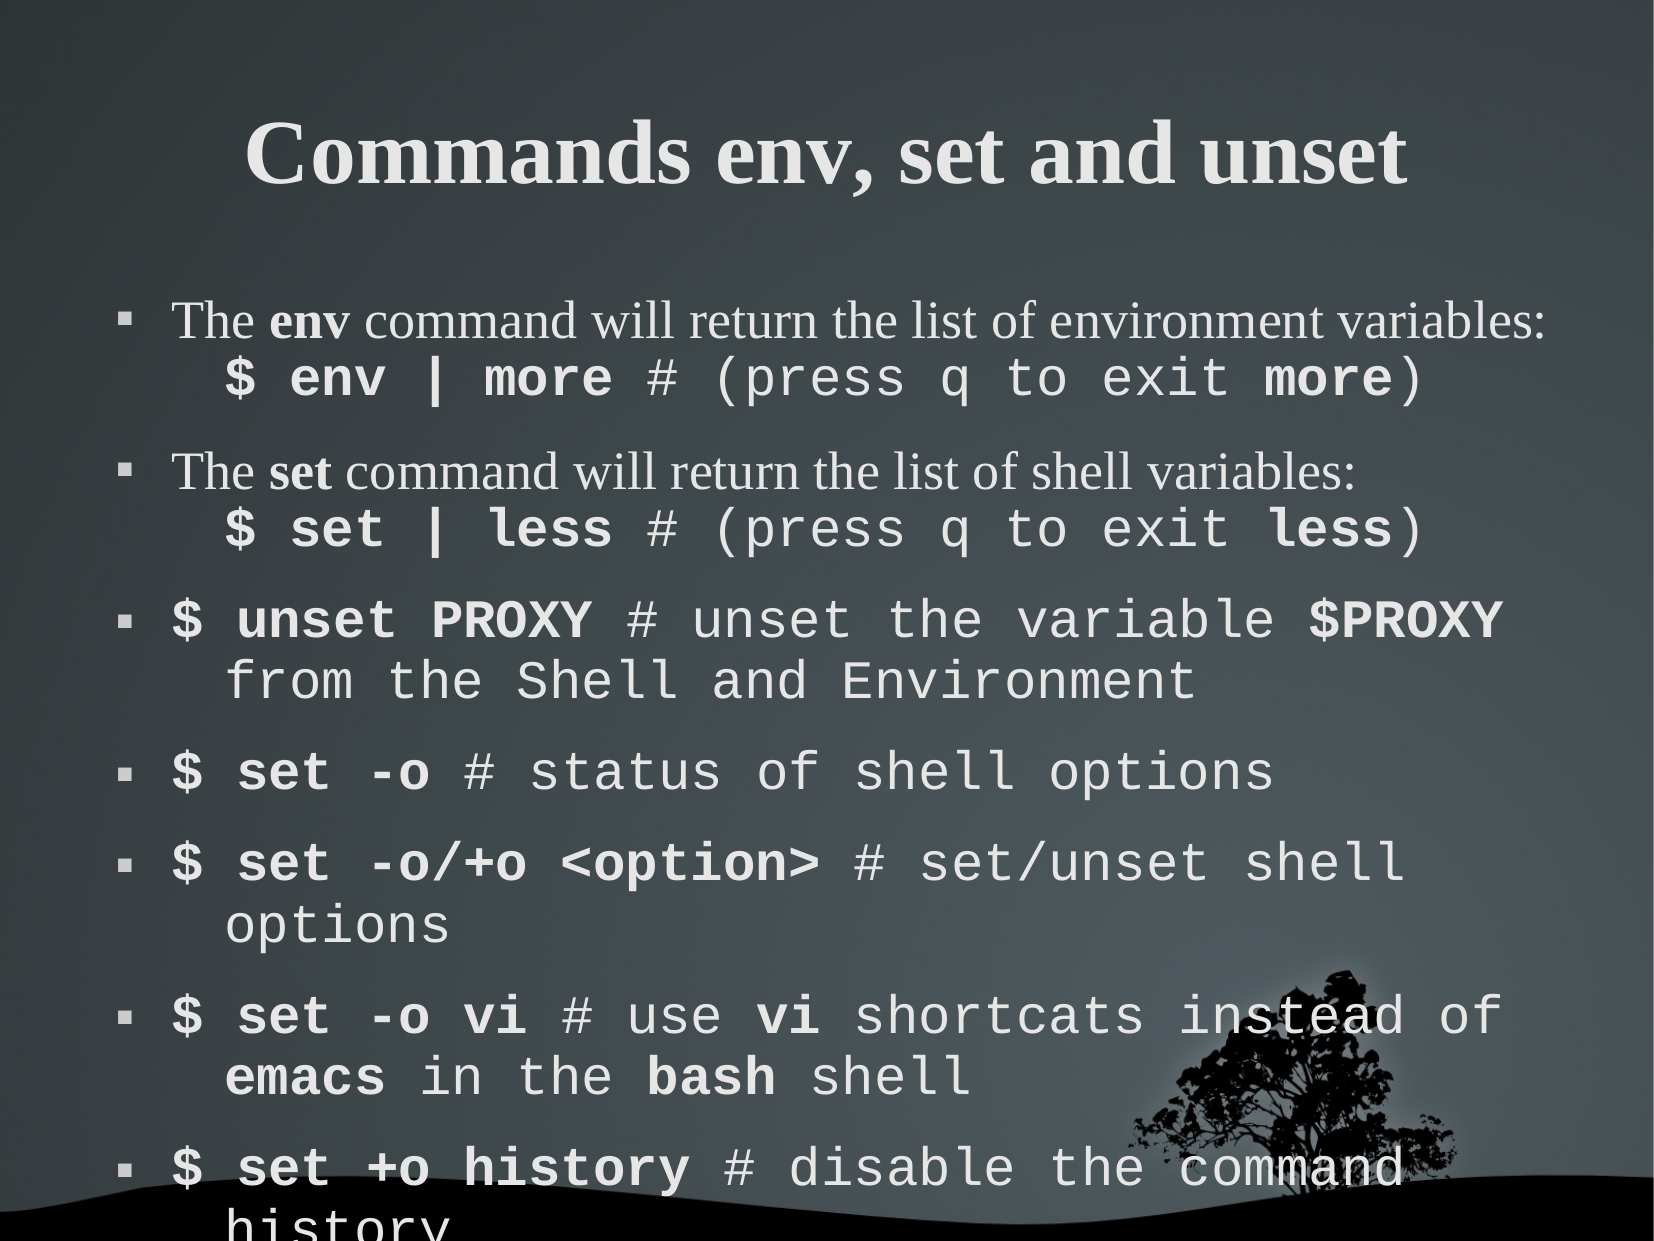

# Commands env, set and unset
The env command will return the list of environment variables:
$ env | more # (press q to exit more)
The set command will return the list of shell variables:
$ set | less # (press q to exit less)
$ unset PROXY # unset the variable $PROXY from the Shell and Environment
$ set -o # status of shell options
$ set -o/+o <option> # set/unset shell options
$ set -o vi # use vi shortcats instead of emacs in the bash shell
$ set +o history # disable the command history
$ set -o allexport # export all variable to the Environment